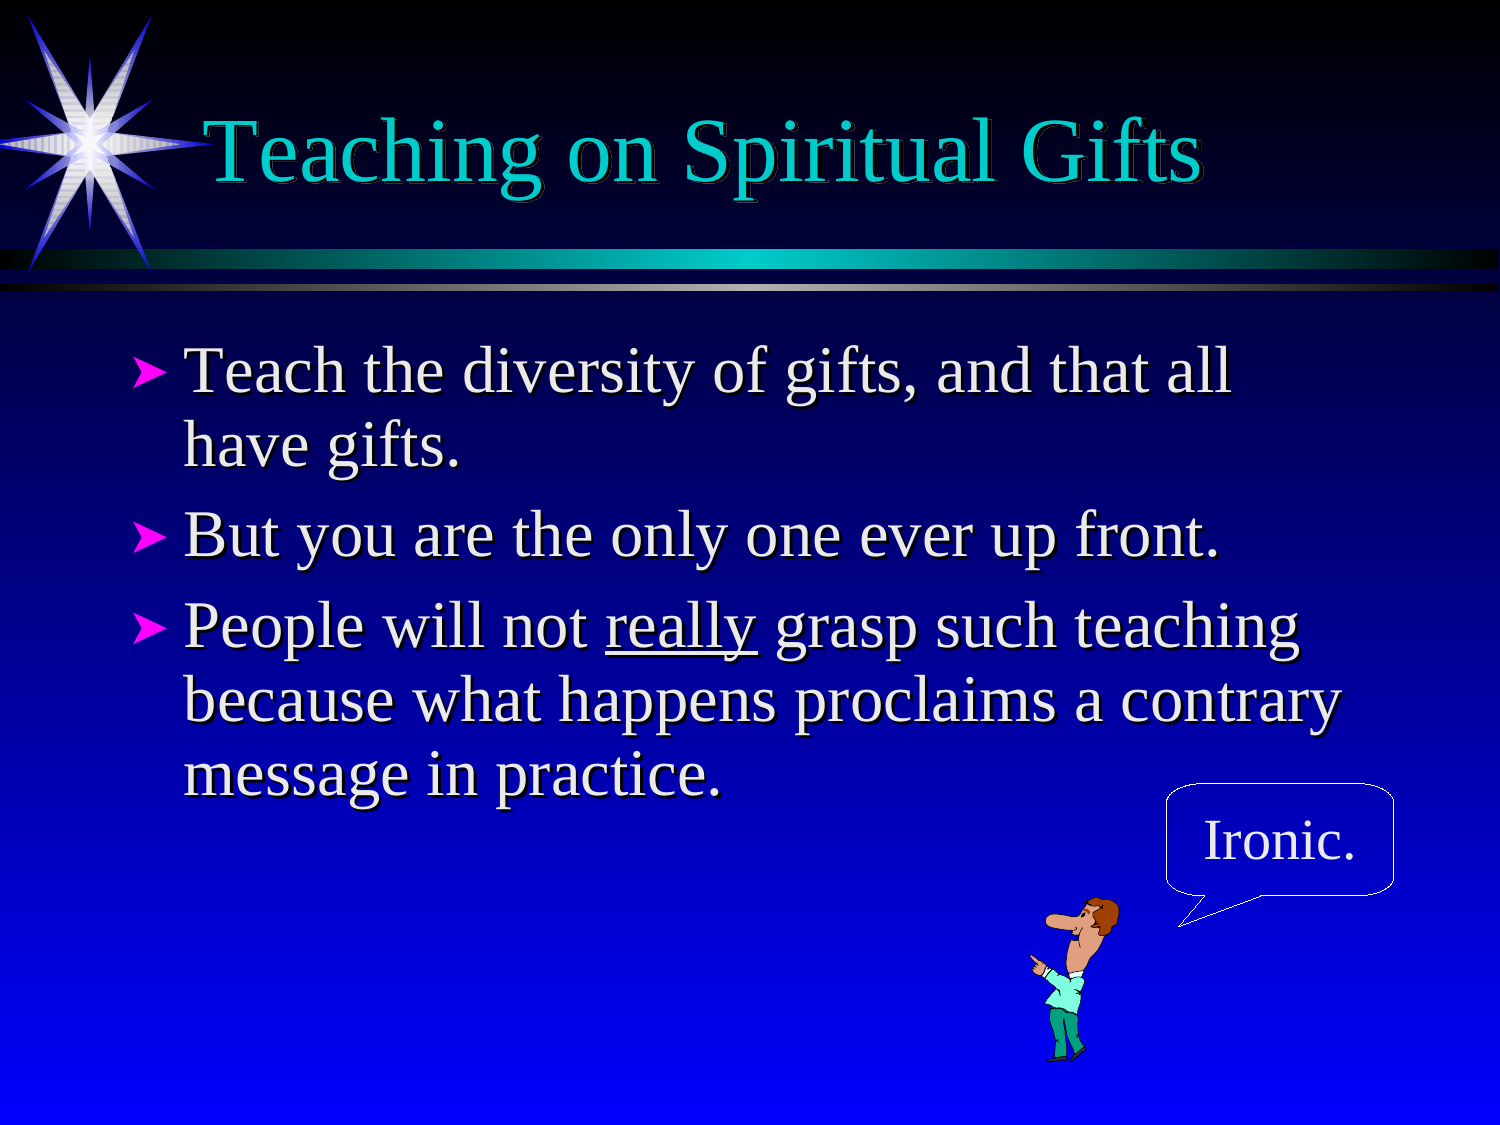

# Teaching on Spiritual Gifts
Teach the diversity of gifts, and that all have gifts.
But you are the only one ever up front.
People will not really grasp such teaching because what happens proclaims a contrary message in practice.
Ironic.